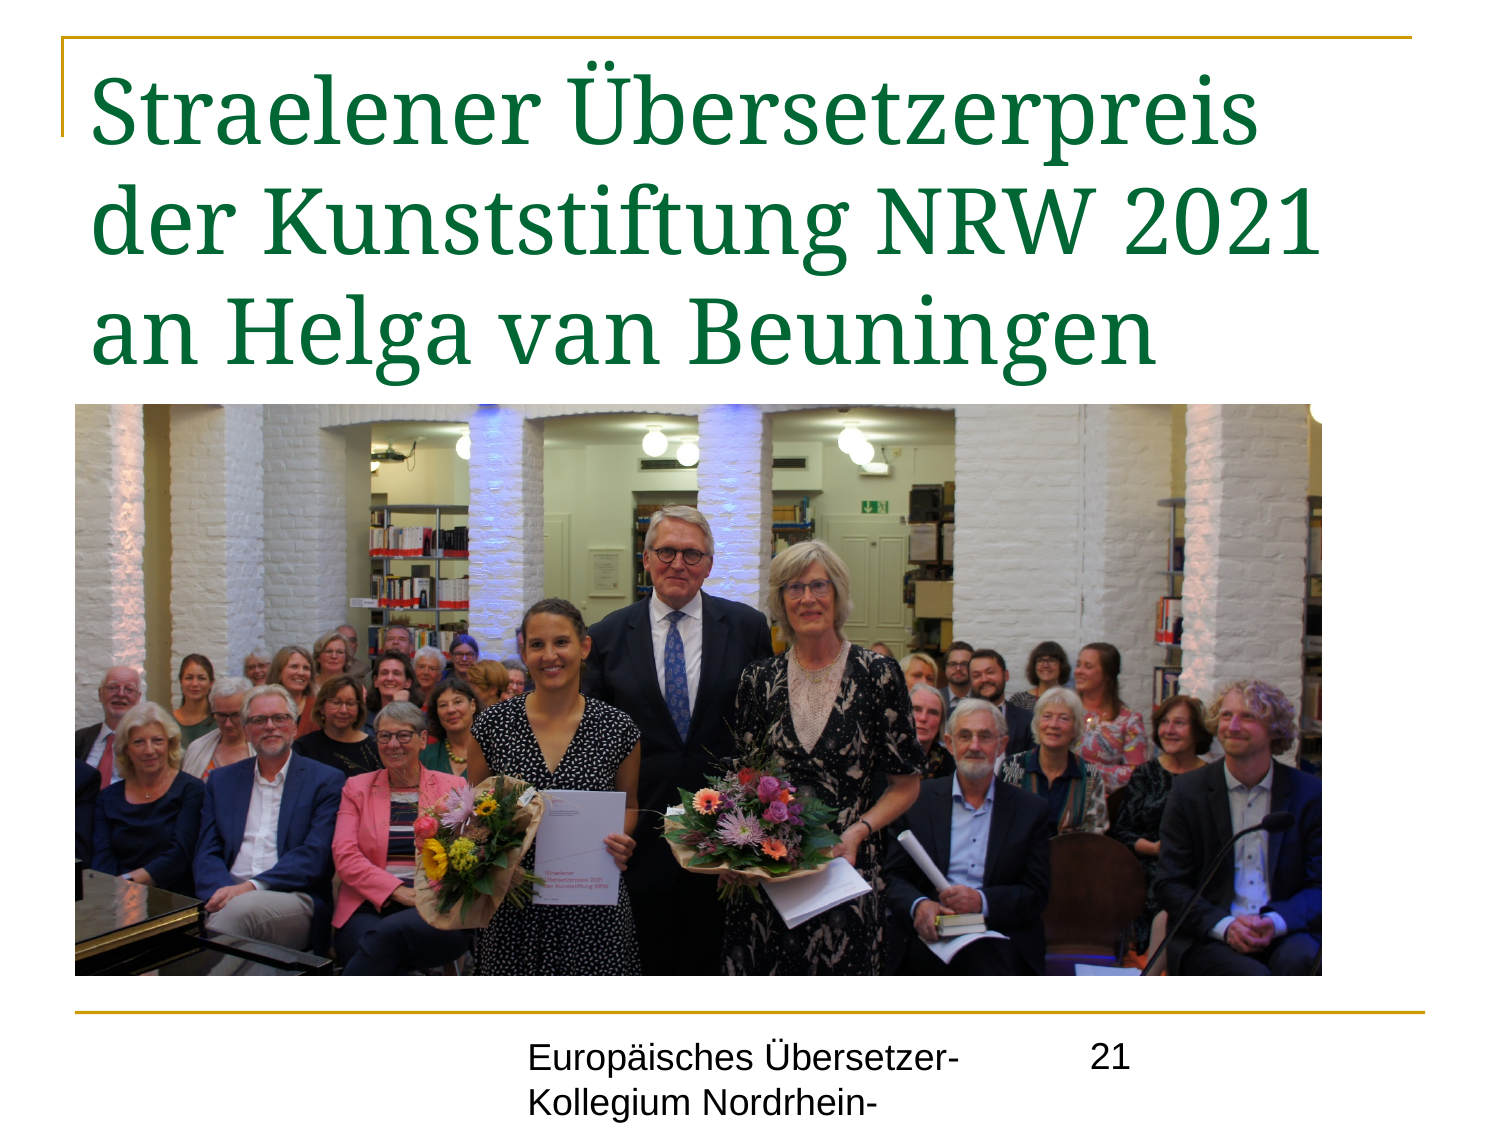

# Straelener Übersetzerpreis der Kunststiftung NRW 2021 an Helga van Beuningen
Europäisches Übersetzer-Kollegium Nordrhein-Westfalen in Straelen